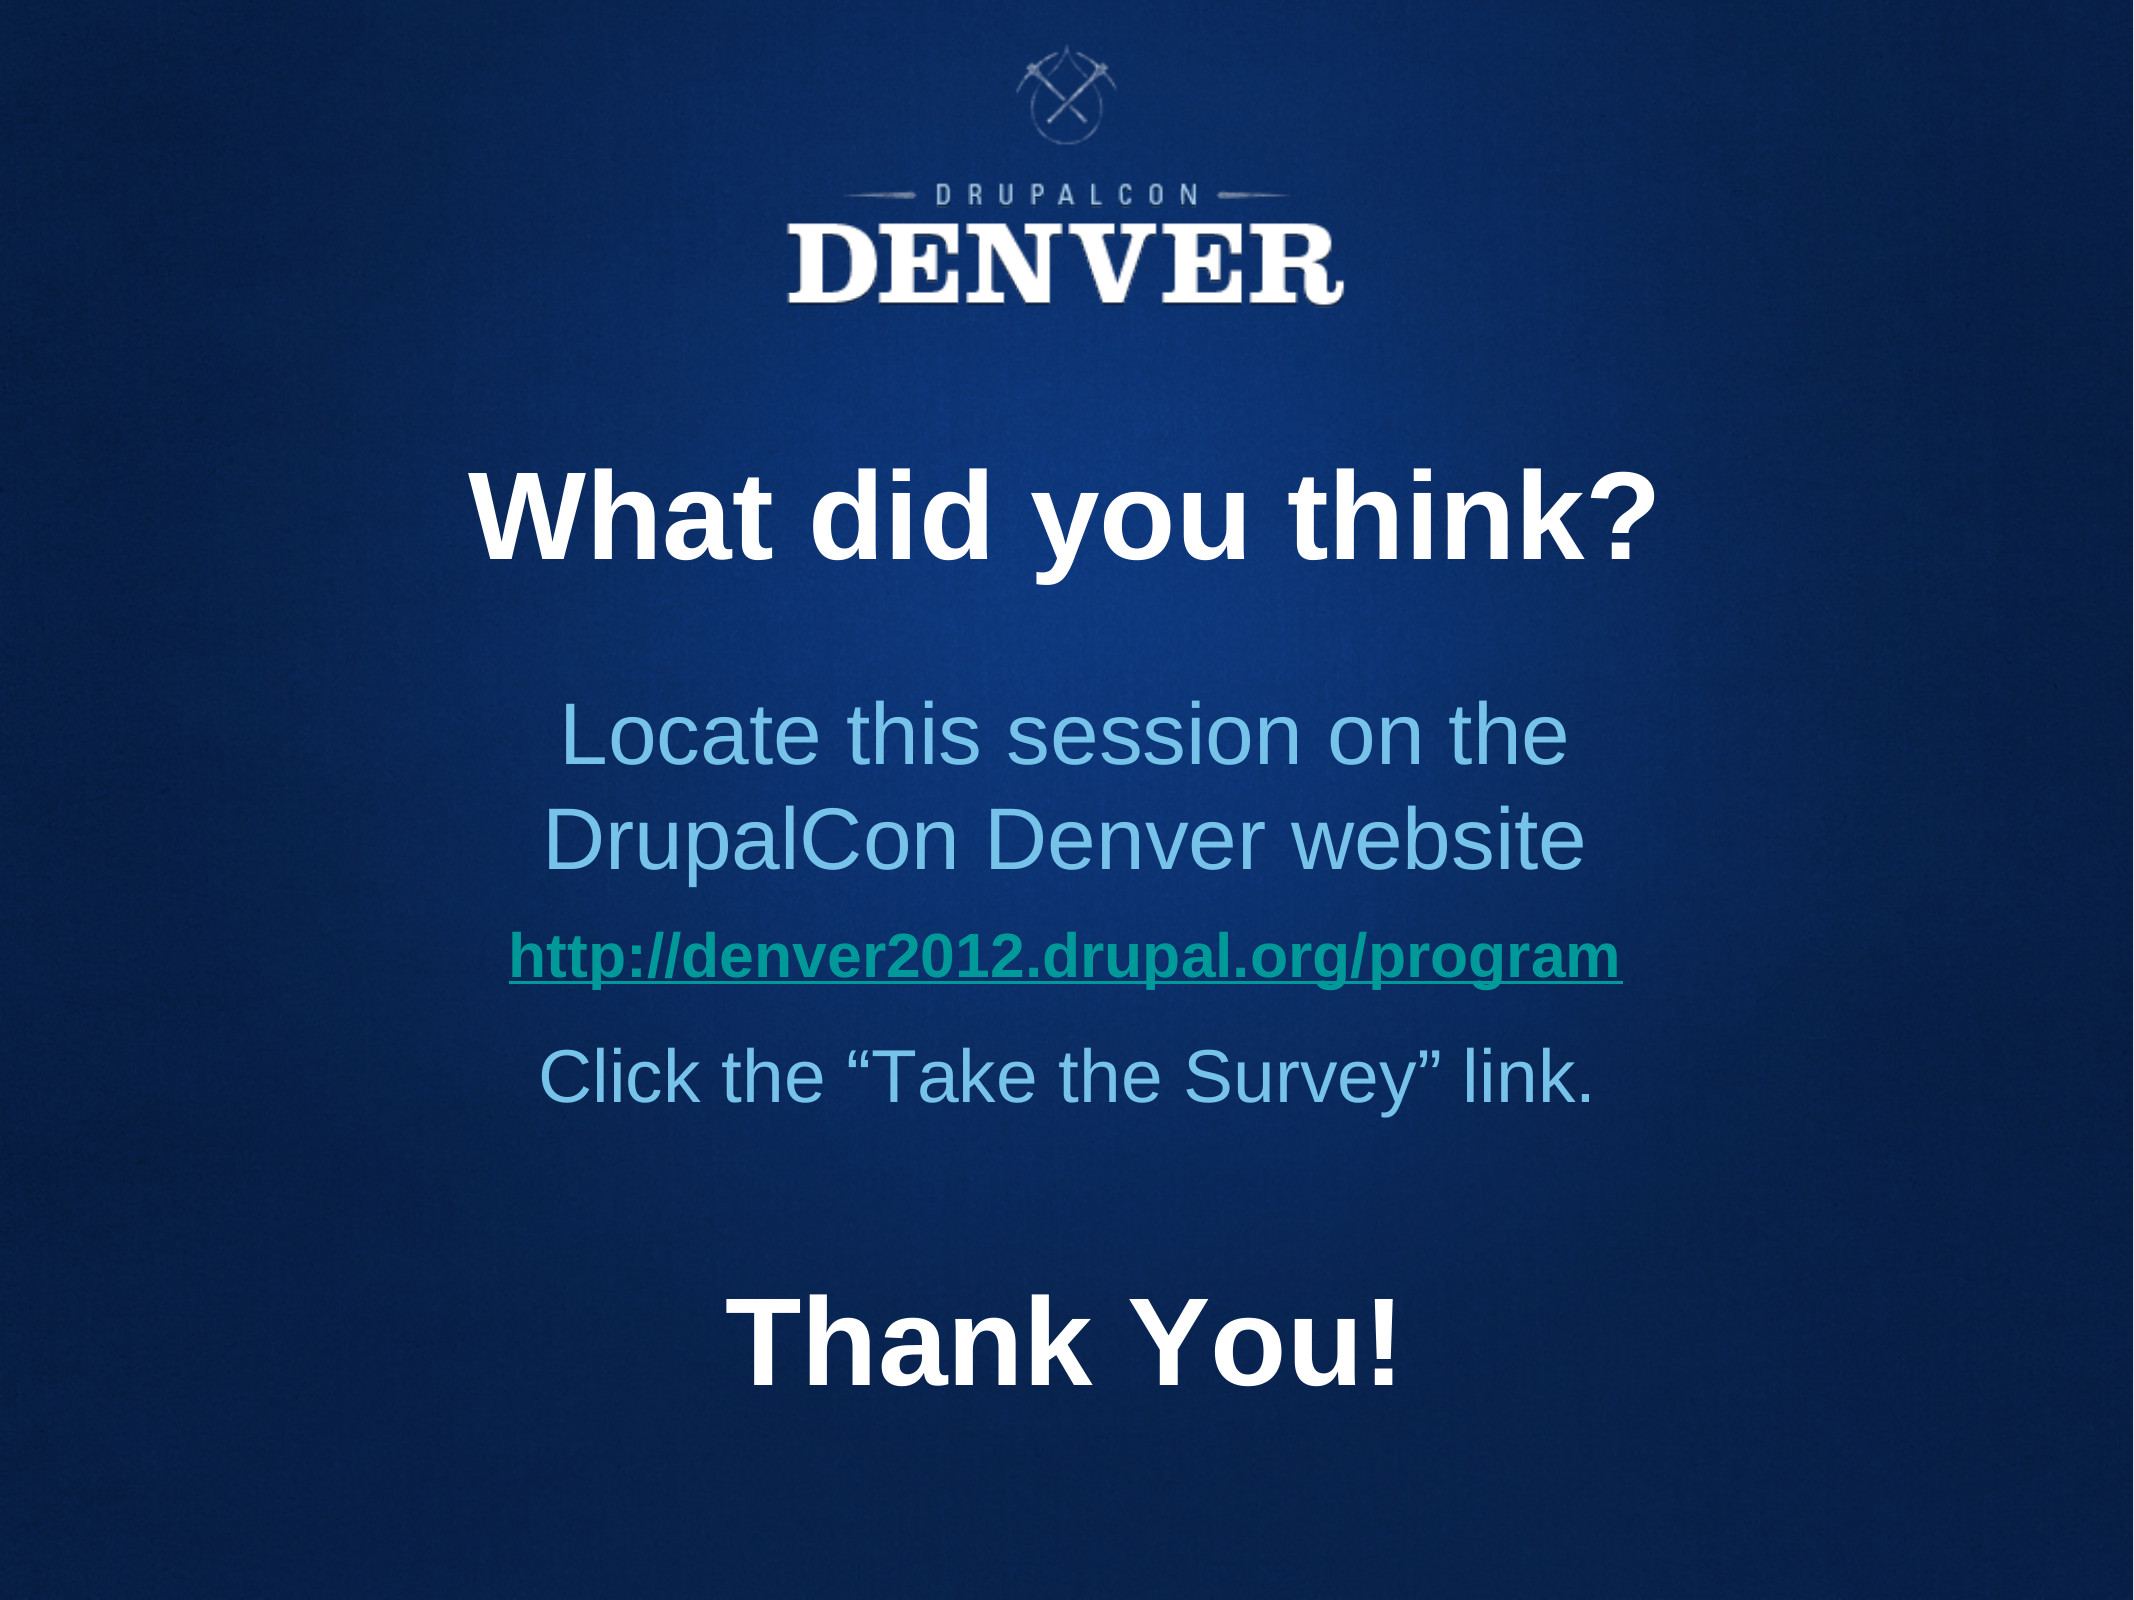

What did you think?
Locate this session on the
DrupalCon Denver website
http://denver2012.drupal.org/program
Click the “Take the Survey” link.
Thank You!